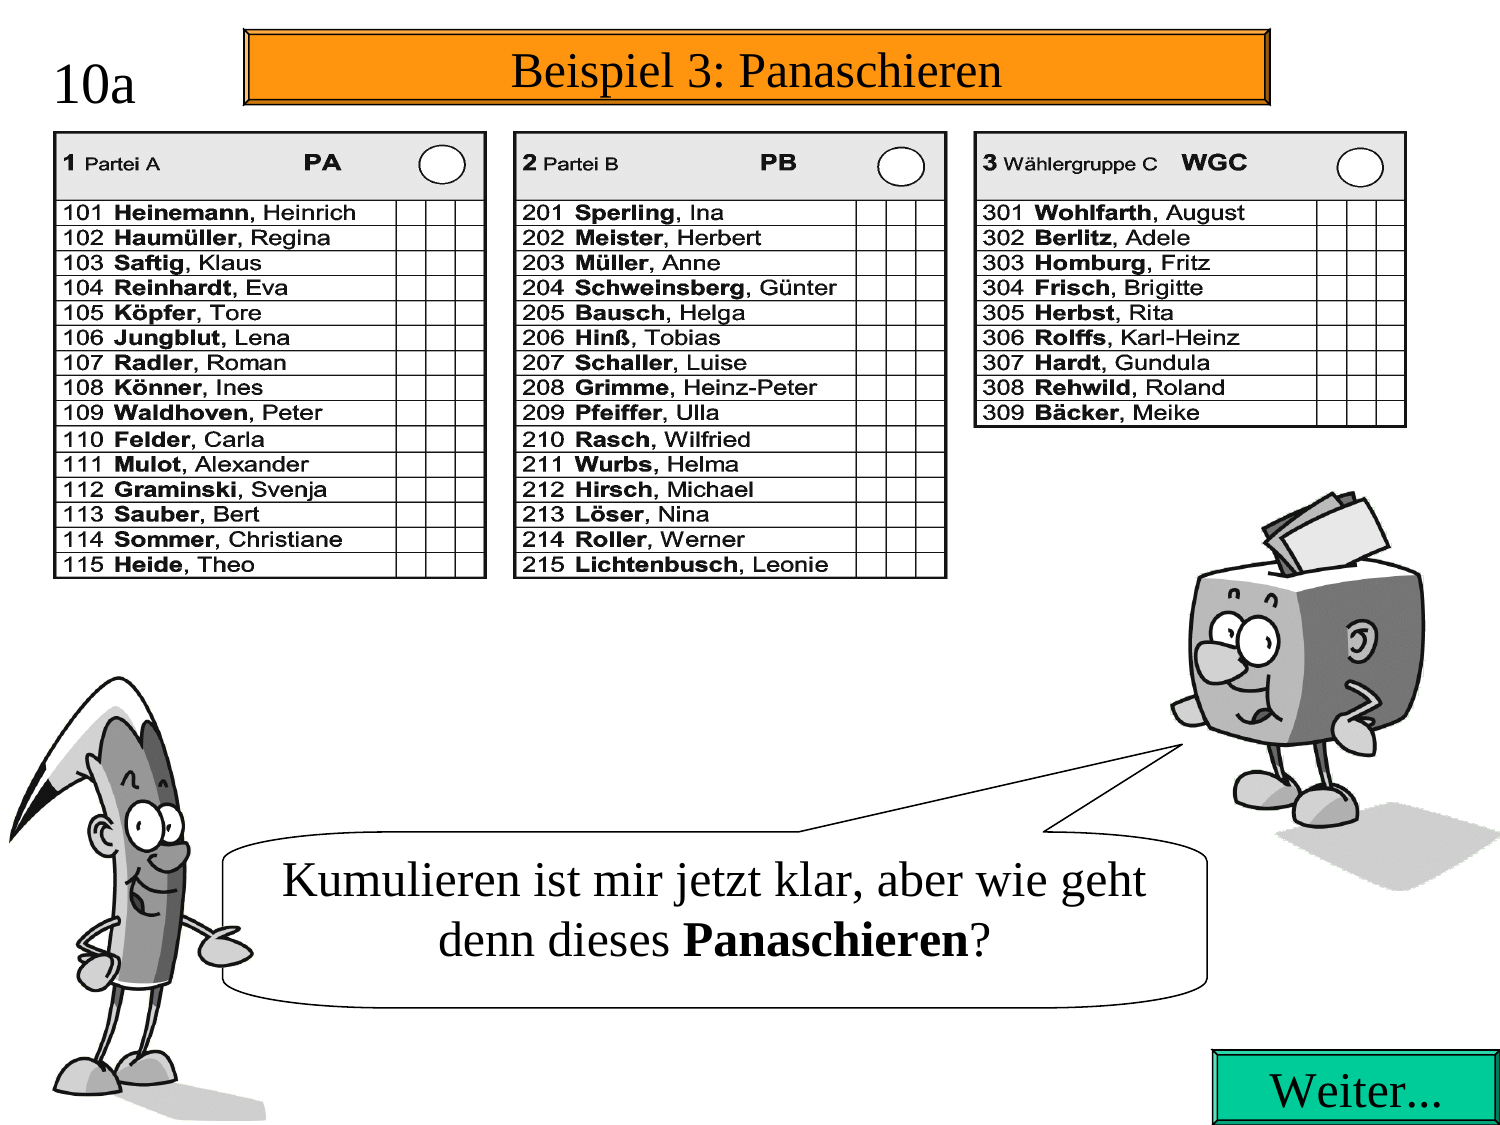

Beispiel 3: Panaschieren
10a
Kumulieren ist mir jetzt klar, aber wie geht denn dieses Panaschieren?
Weiter...